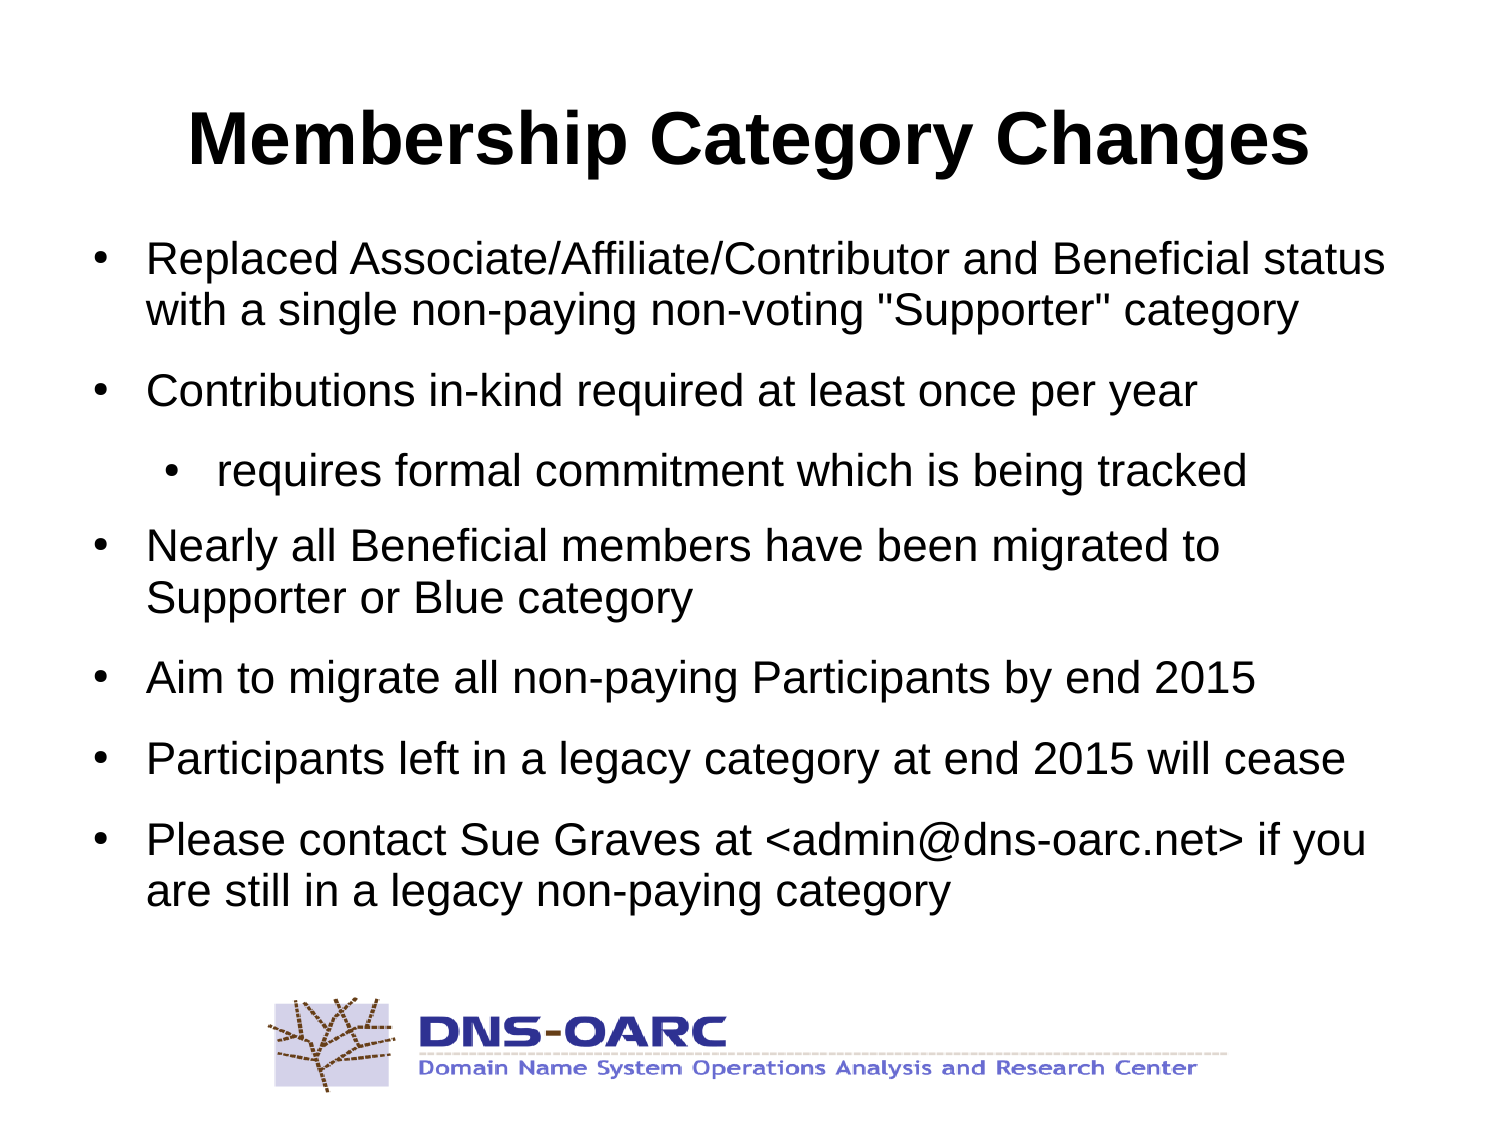

# Membership Category Changes
Replaced Associate/Affiliate/Contributor and Beneficial status with a single non-paying non-voting "Supporter" category
Contributions in-kind required at least once per year
requires formal commitment which is being tracked
Nearly all Beneficial members have been migrated to Supporter or Blue category
Aim to migrate all non-paying Participants by end 2015
Participants left in a legacy category at end 2015 will cease
Please contact Sue Graves at <admin@dns-oarc.net> if you are still in a legacy non-paying category